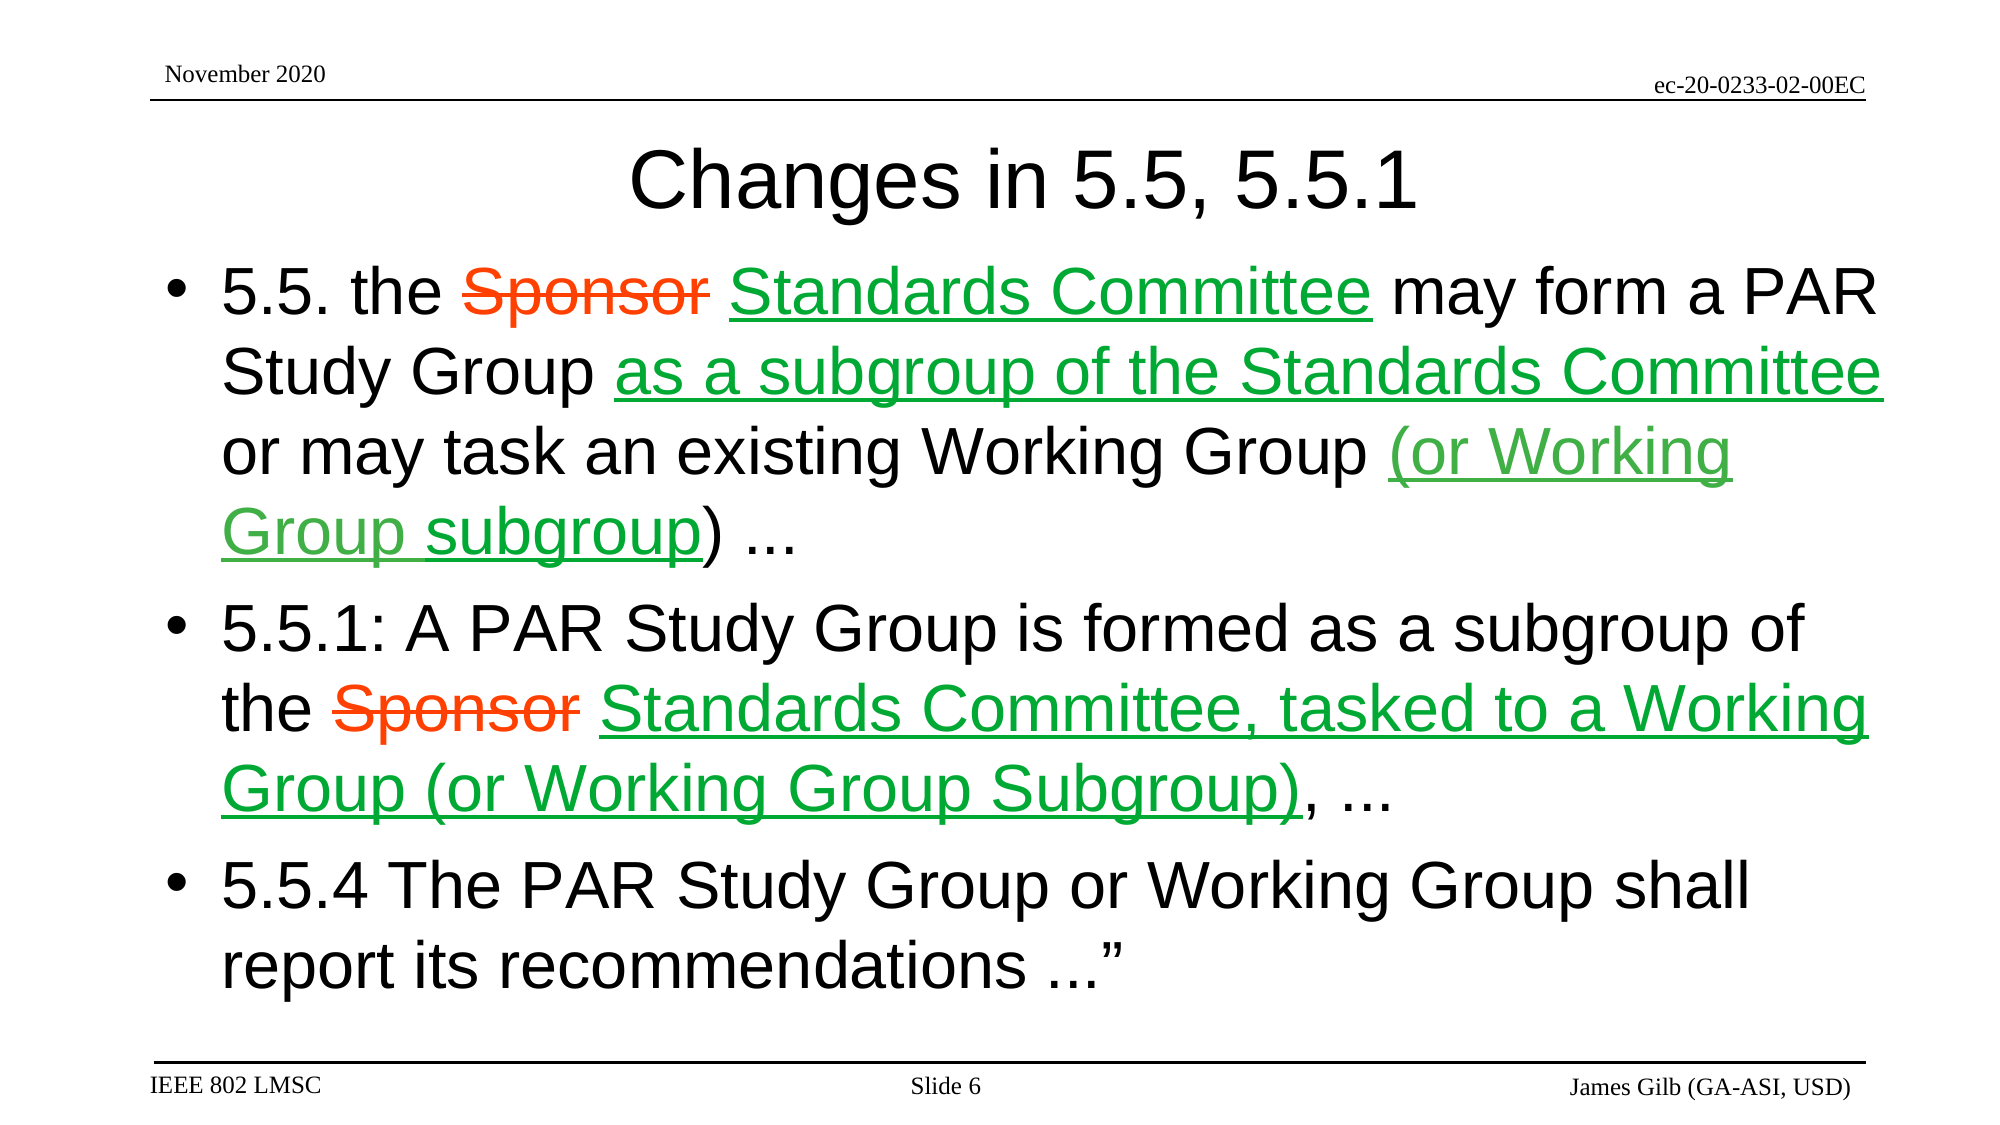

# Changes in 5.5, 5.5.1
5.5. the Sponsor Standards Committee may form a PAR Study Group as a subgroup of the Standards Committee or may task an existing Working Group (or Working Group subgroup) ...
5.5.1: A PAR Study Group is formed as a subgroup of the Sponsor Standards Committee, tasked to a Working Group (or Working Group Subgroup), ...
5.5.4 The PAR Study Group or Working Group shall report its recommendations ...”
6